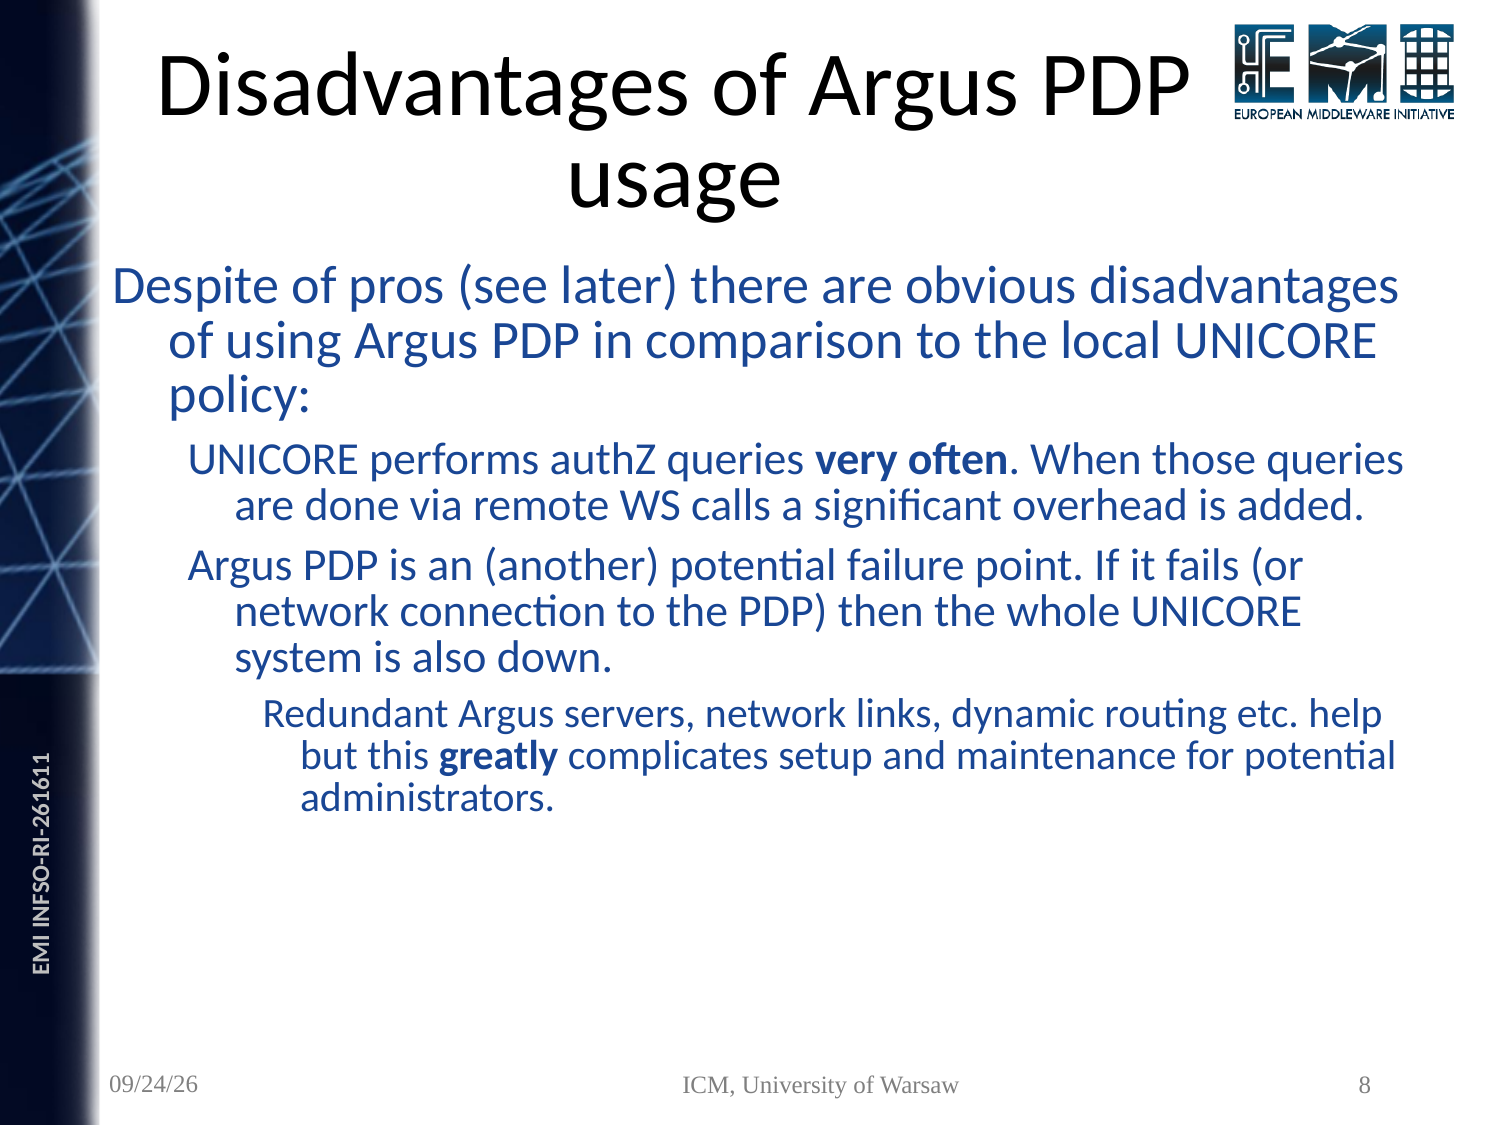

# Disadvantages of Argus PDP usage
Despite of pros (see later) there are obvious disadvantages of using Argus PDP in comparison to the local UNICORE policy:
UNICORE performs authZ queries very often. When those queries are done via remote WS calls a significant overhead is added.
Argus PDP is an (another) potential failure point. If it fails (or network connection to the PDP) then the whole UNICORE system is also down.
Redundant Argus servers, network links, dynamic routing etc. help but this greatly complicates setup and maintenance for potential administrators.
8